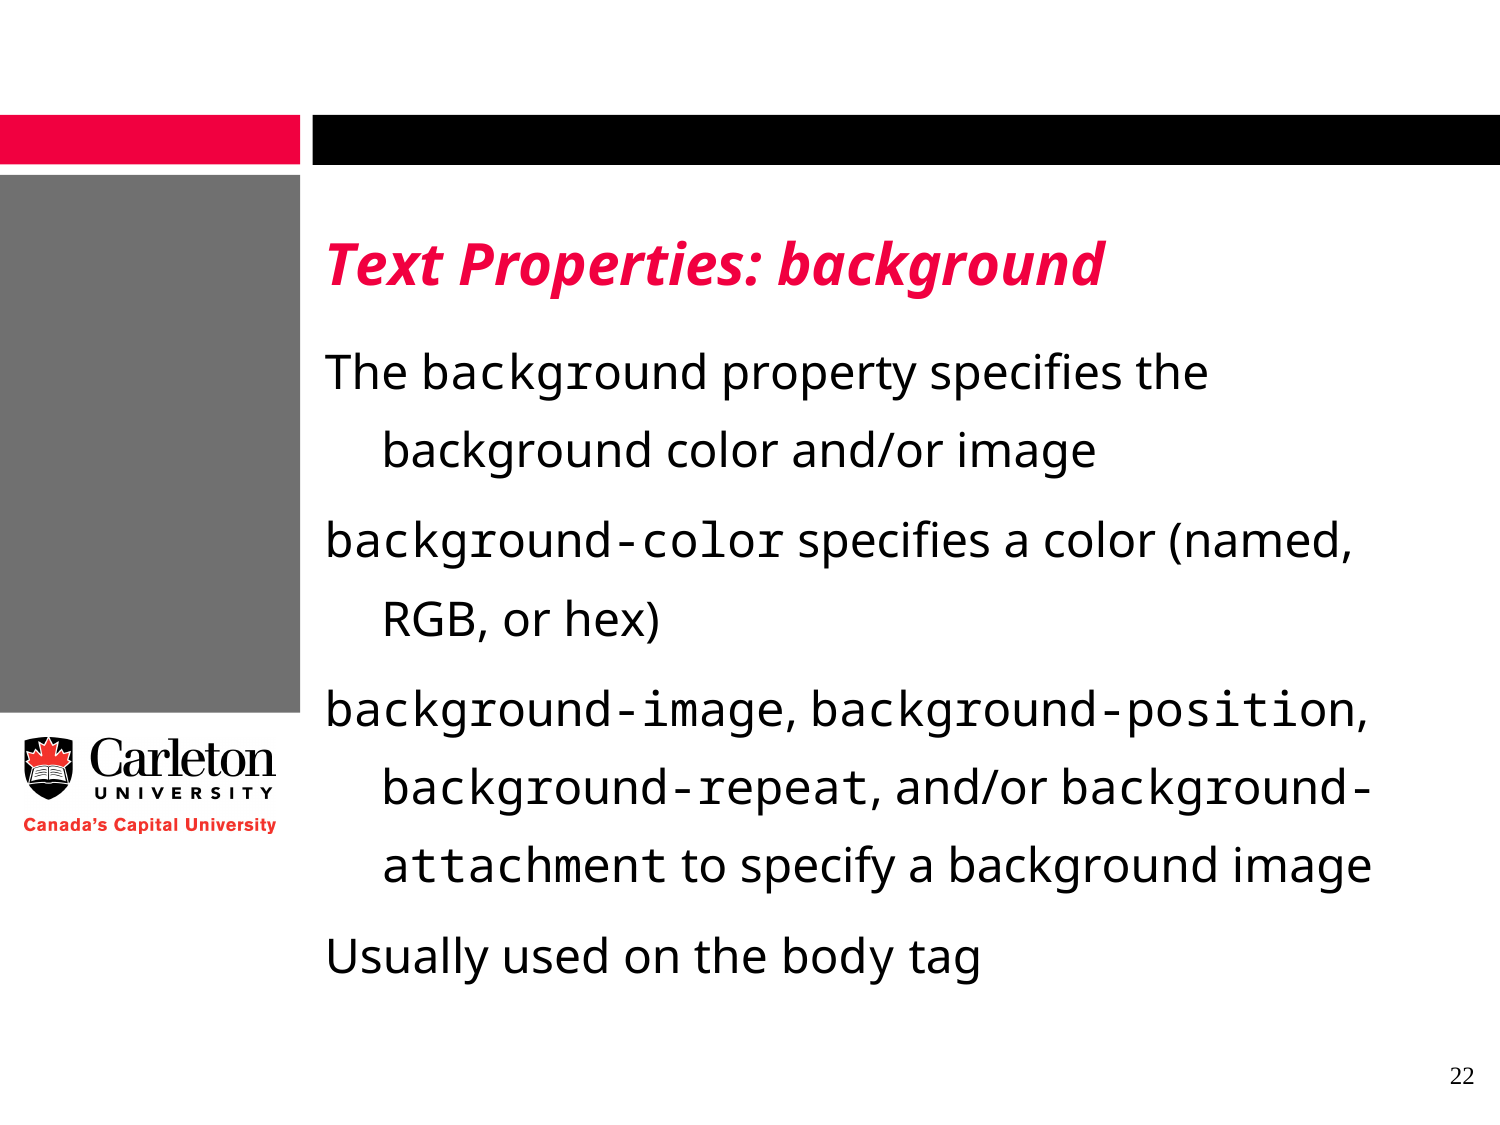

# Text Properties: background
The background property specifies the background color and/or image
background-color specifies a color (named, RGB, or hex)
background-image, background-position, background-repeat, and/or background-attachment to specify a background image
Usually used on the body tag
22